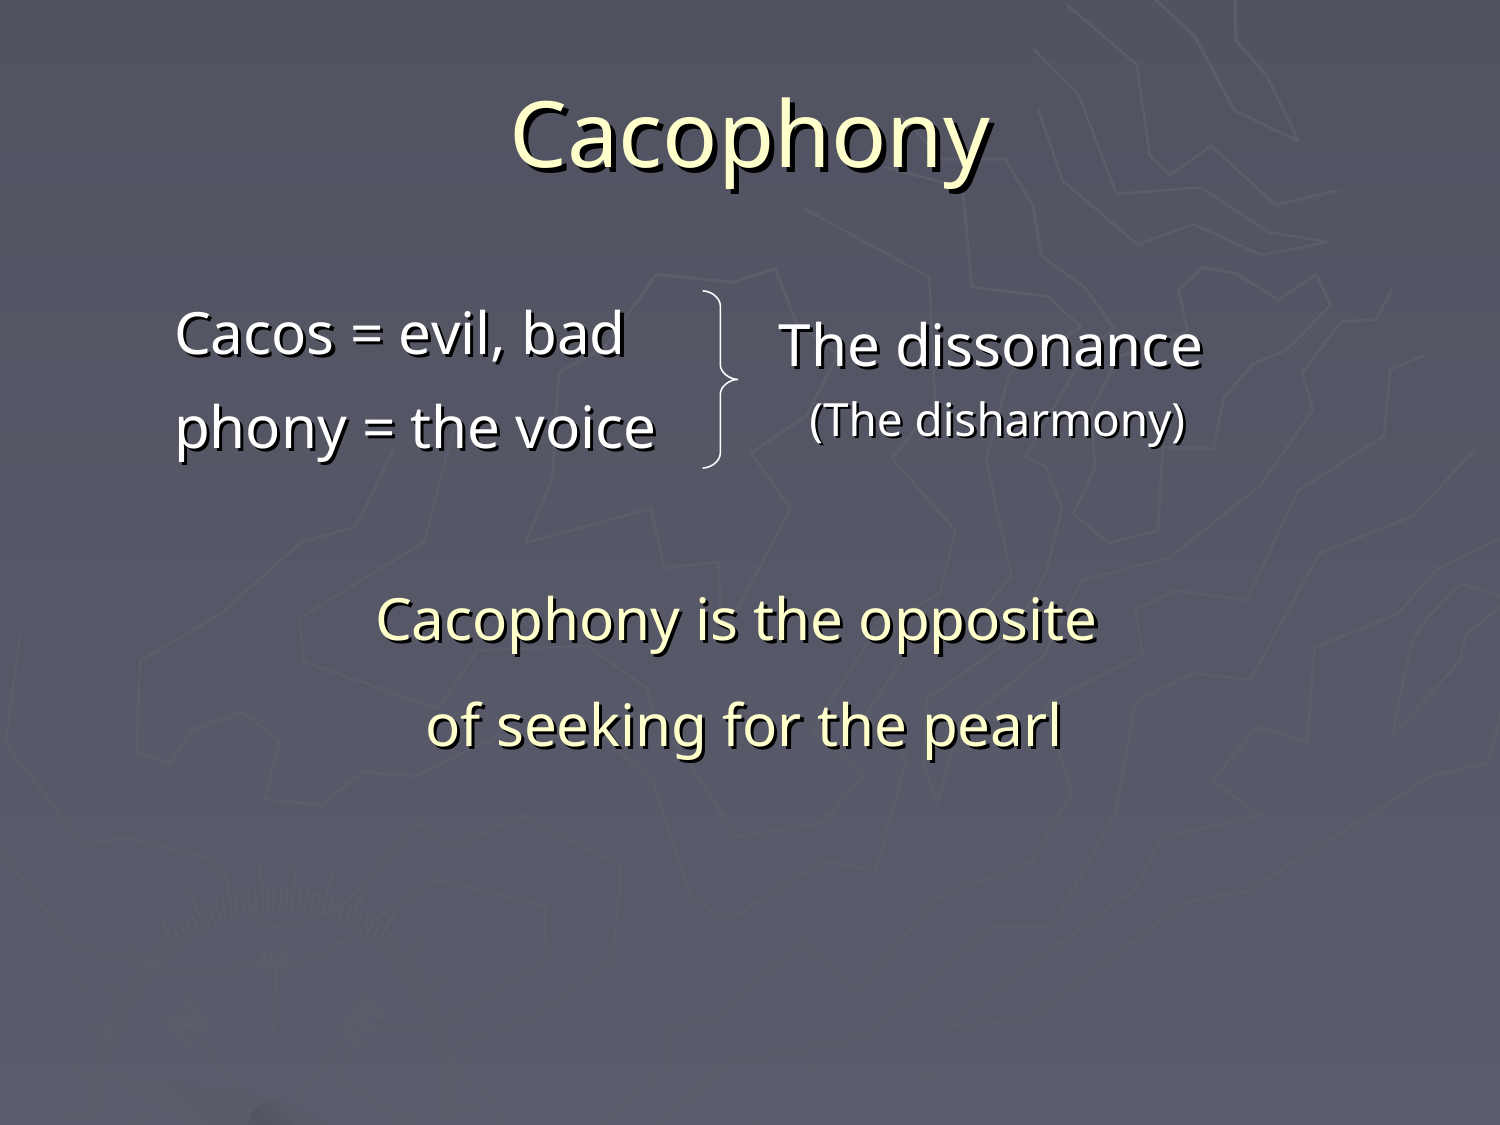

# Cacophony
Cacos = evil, bad
The dissonance
 (The disharmony)
phony = the voice
Cacophony is the opposite
of seeking for the pearl